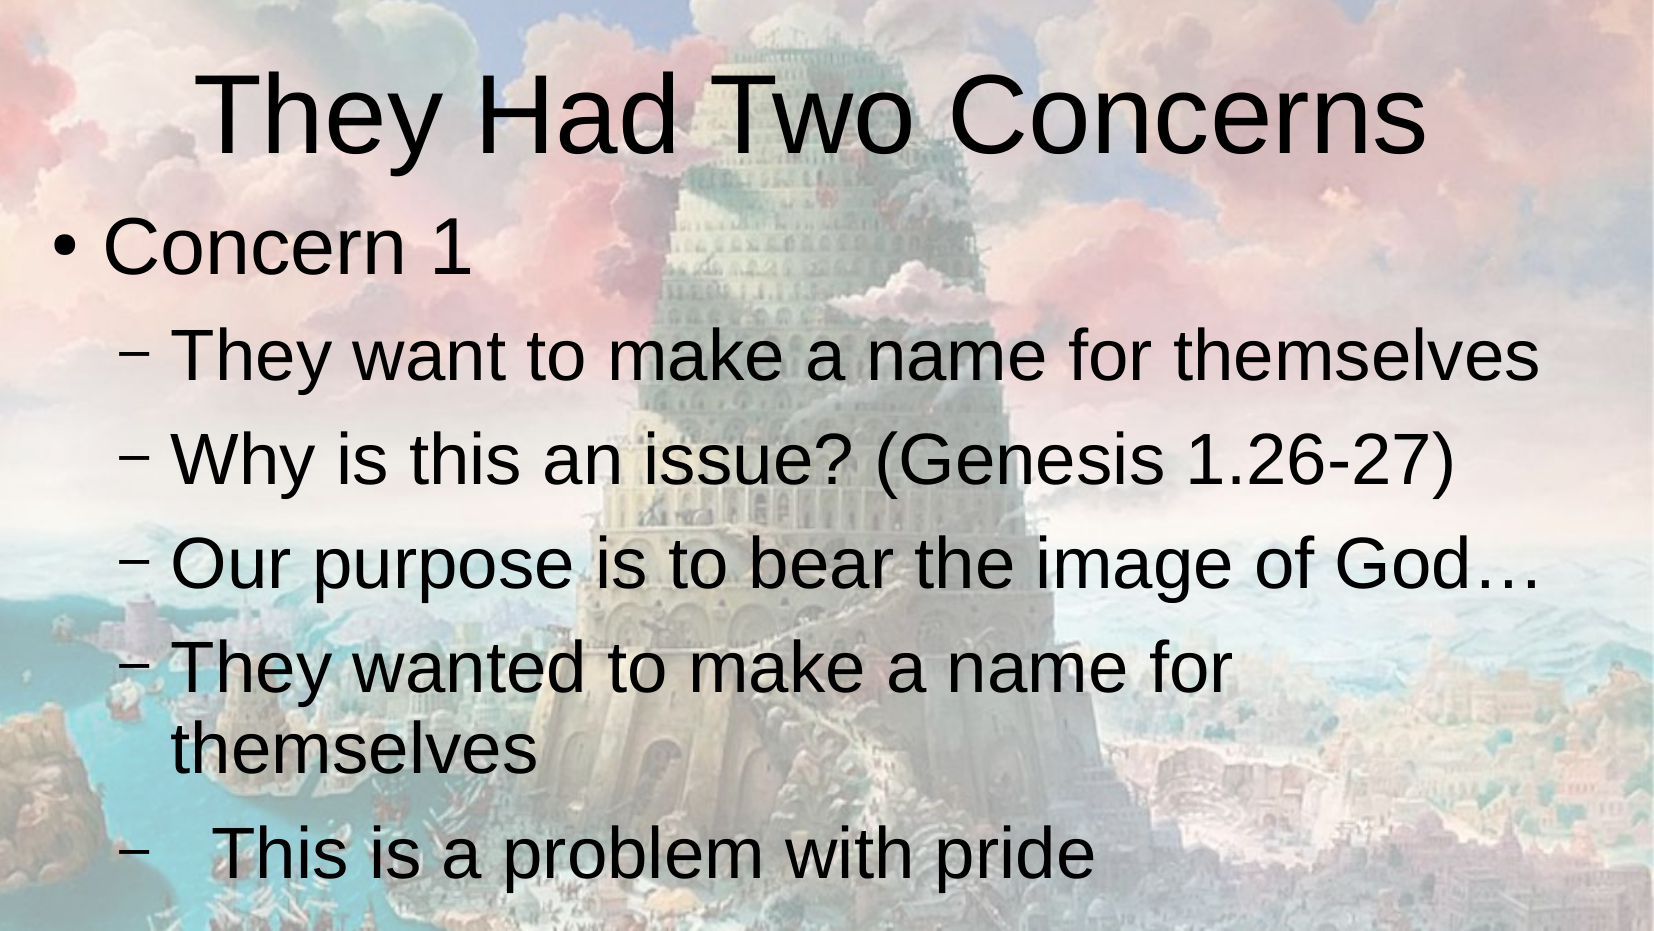

# They Had Two Concerns
Concern 1
They want to make a name for themselves
Why is this an issue? (Genesis 1.26-27)
Our purpose is to bear the image of God…
They wanted to make a name for themselves
 This is a problem with pride